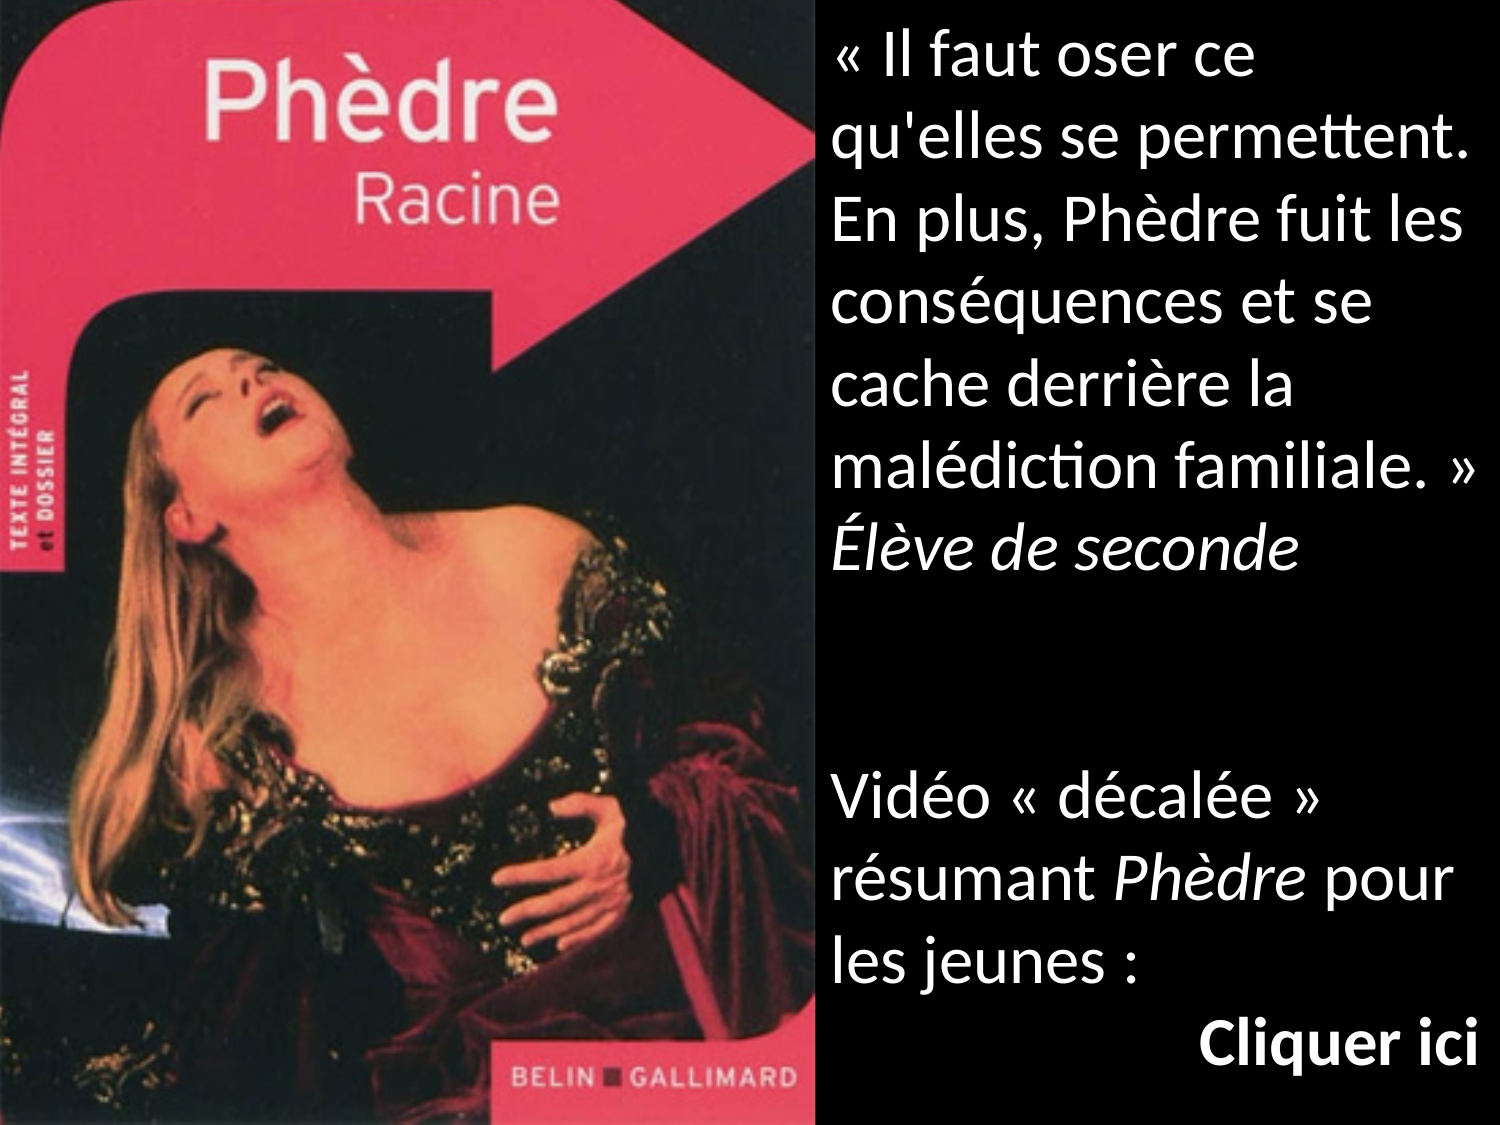

« Il faut oser ce qu'elles se permettent. En plus, Phèdre fuit les conséquences et se cache derrière la malédiction familiale. »
Élève de seconde
Vidéo « décalée » résumant Phèdre pour les jeunes :
Cliquer ici